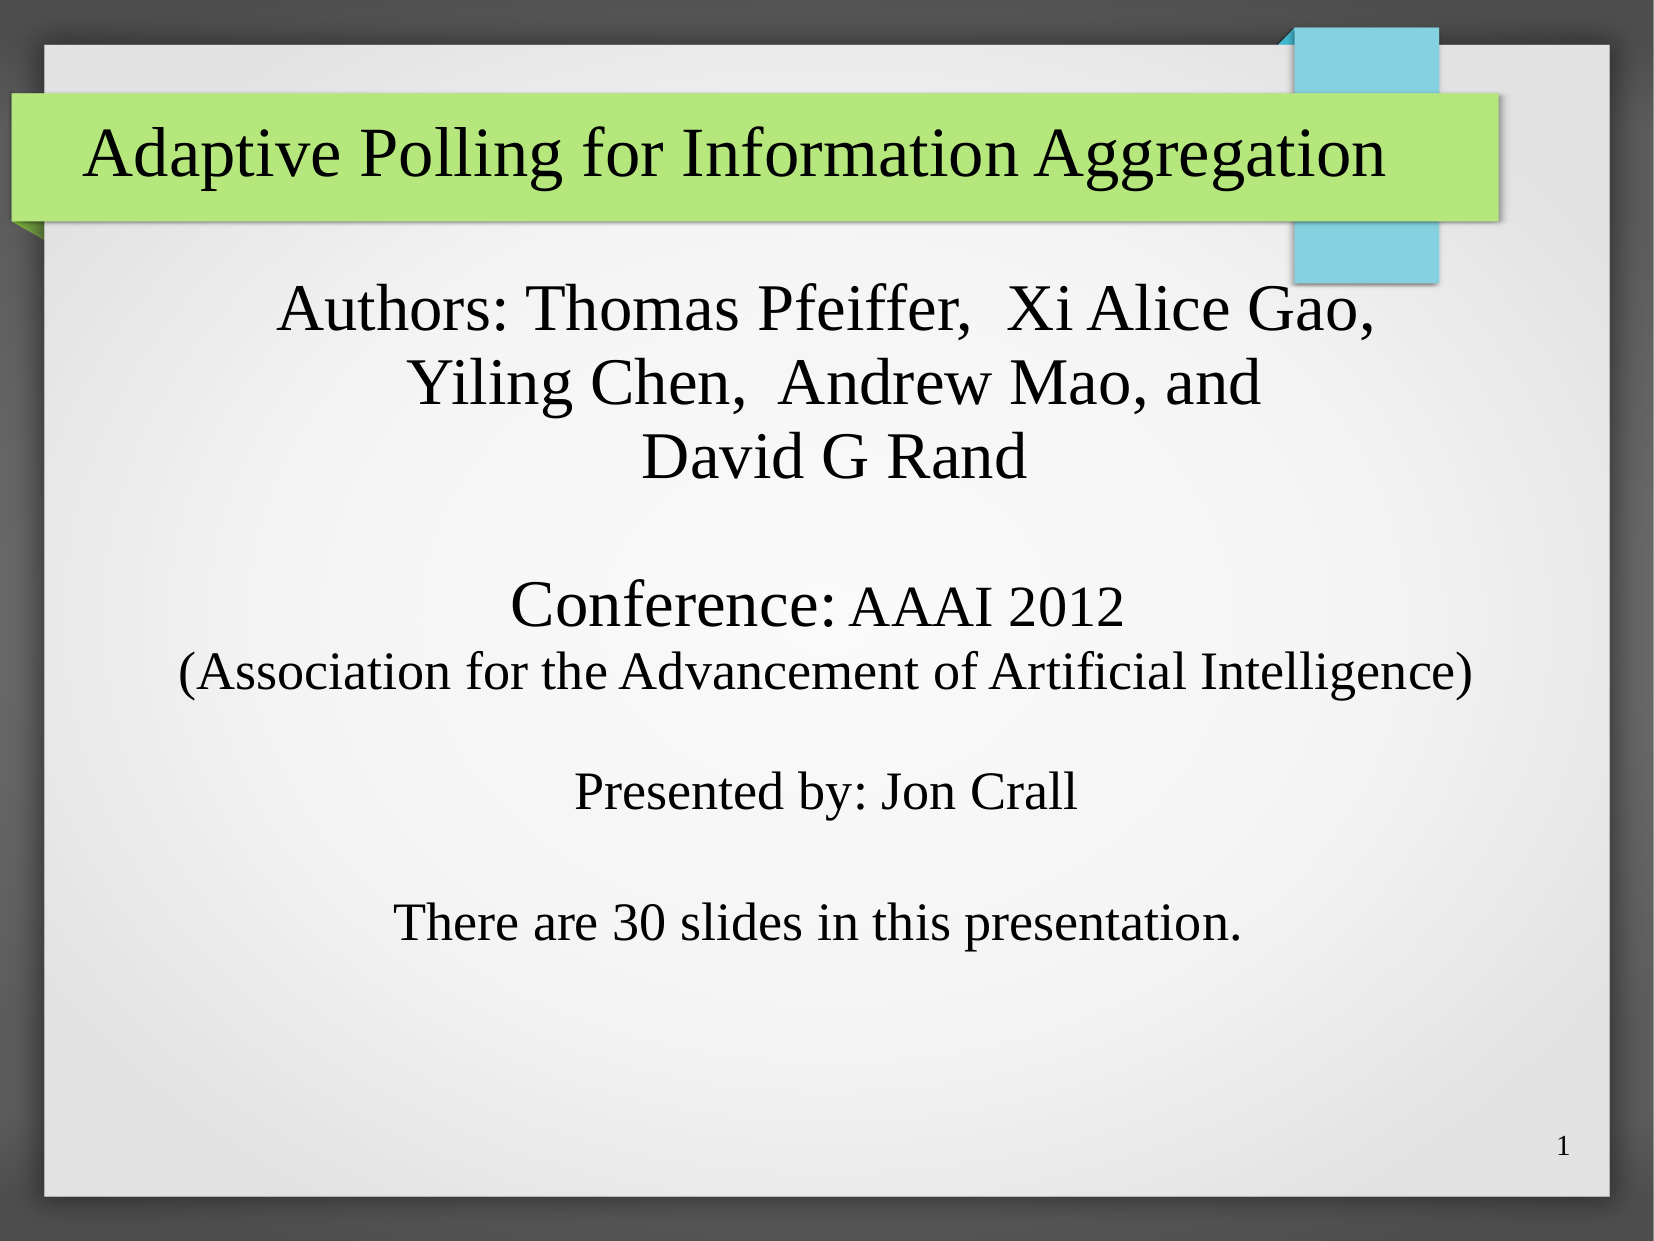

# Adaptive Polling for Information Aggregation
Authors: Thomas Pfeiffer, Xi Alice Gao,
 Yiling Chen, Andrew Mao, and
 David G Rand
Conference: AAAI 2012
(Association for the Advancement of Artificial Intelligence)
Presented by: Jon Crall
There are 30 slides in this presentation.
1